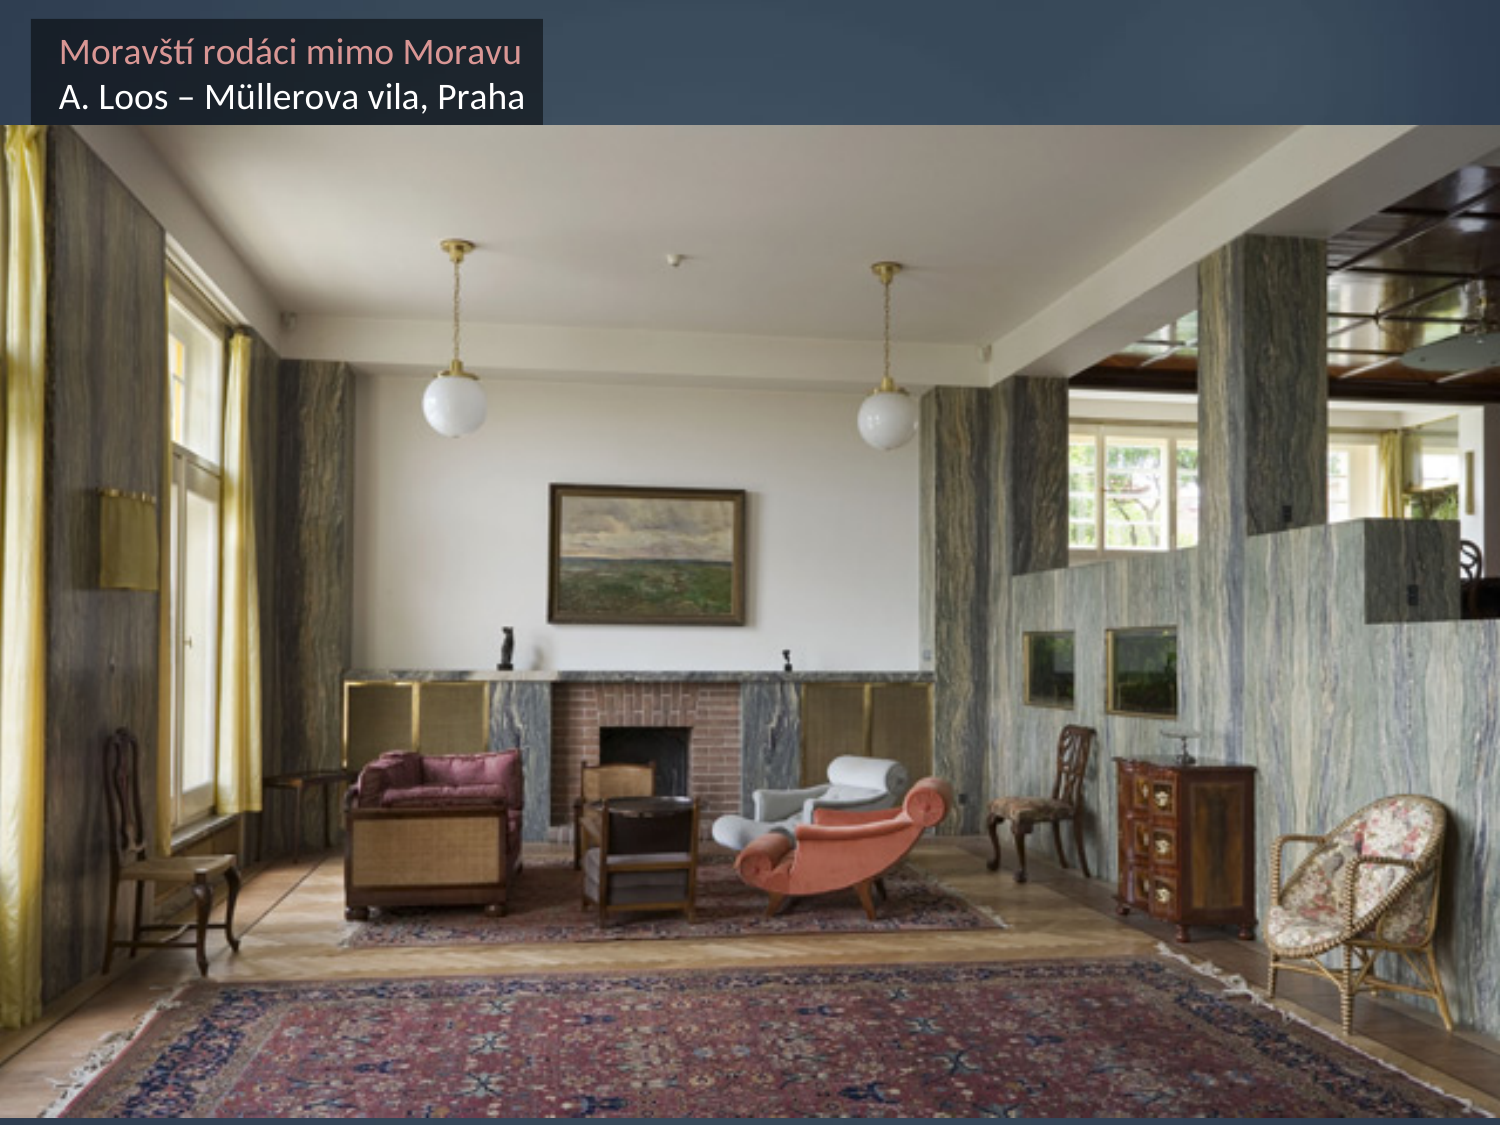

Moravští rodáci mimo Moravu
A. Loos – Müllerova vila, Praha